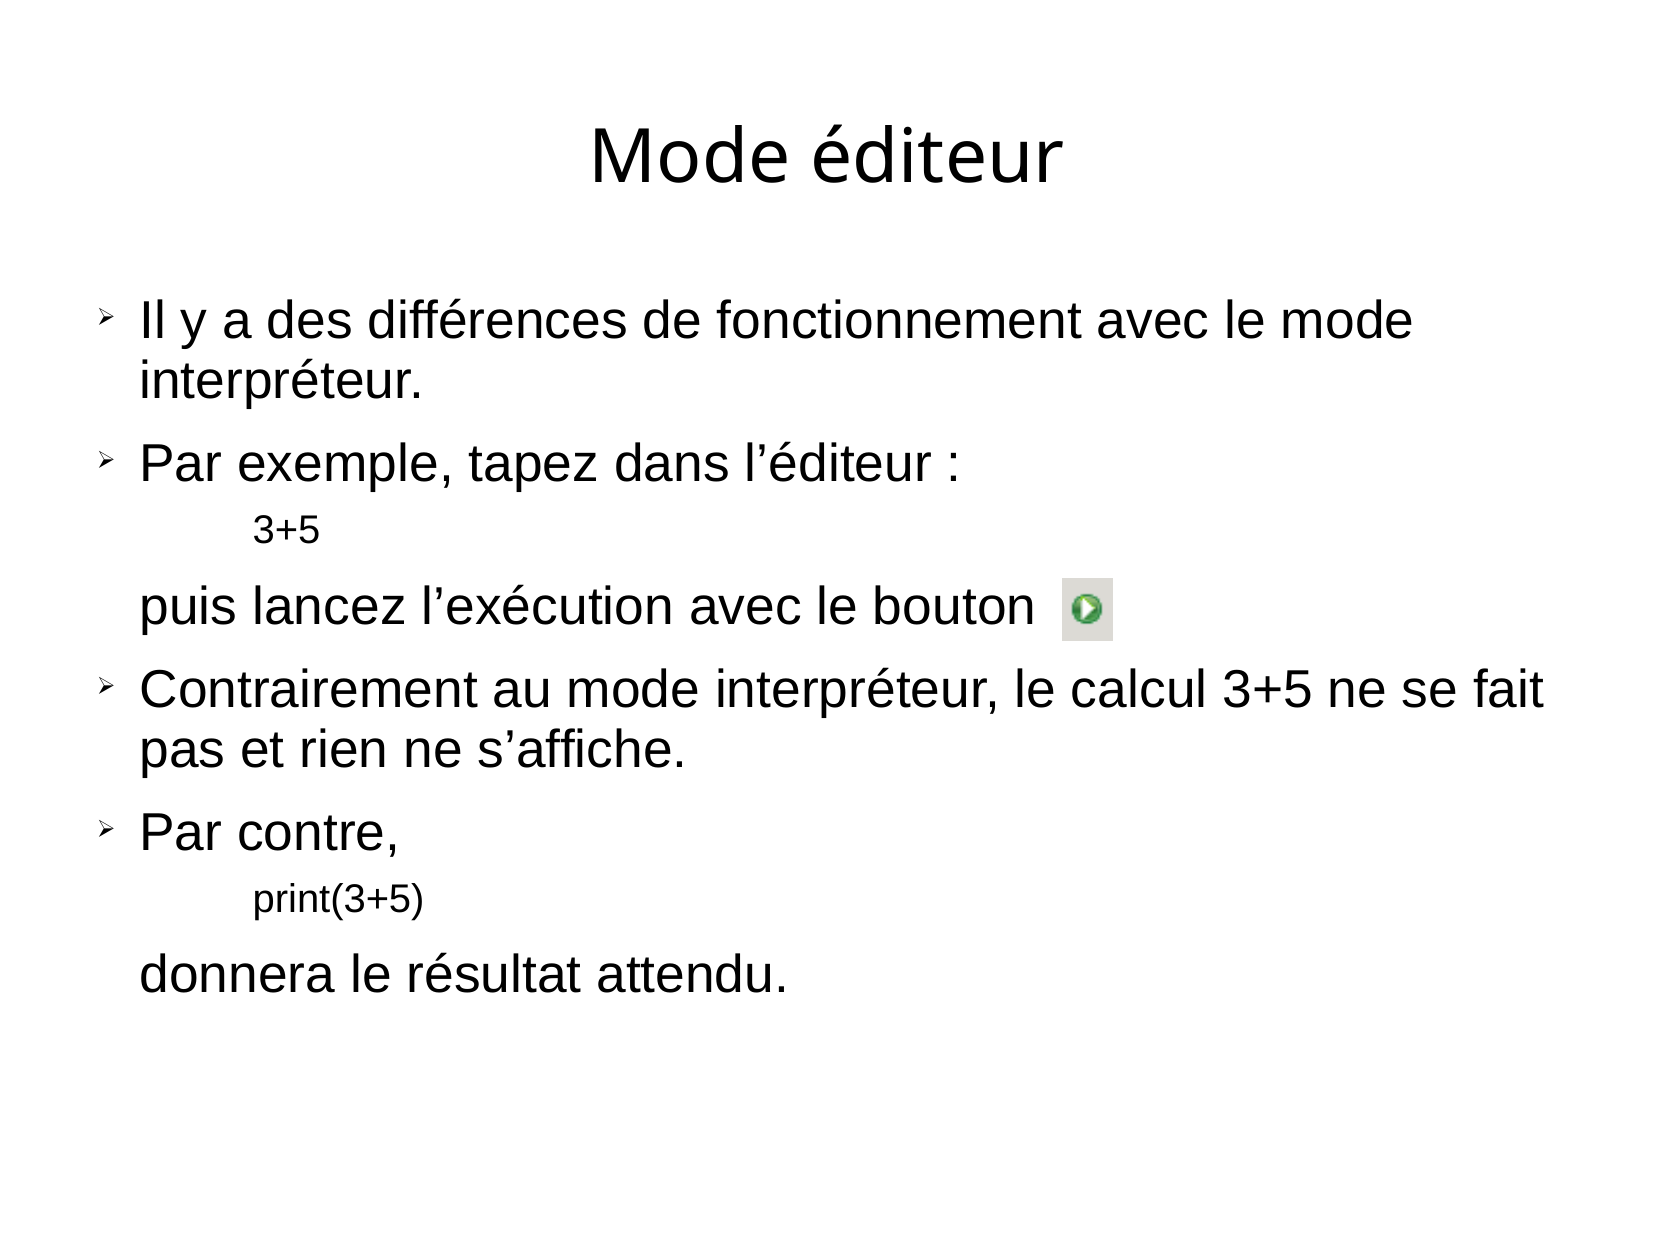

# Mode éditeur
Il y a des différences de fonctionnement avec le mode interpréteur.
Par exemple, tapez dans l’éditeur :
3+5
puis lancez l’exécution avec le bouton
Contrairement au mode interpréteur, le calcul 3+5 ne se fait pas et rien ne s’affiche.
Par contre,
print(3+5)
donnera le résultat attendu.